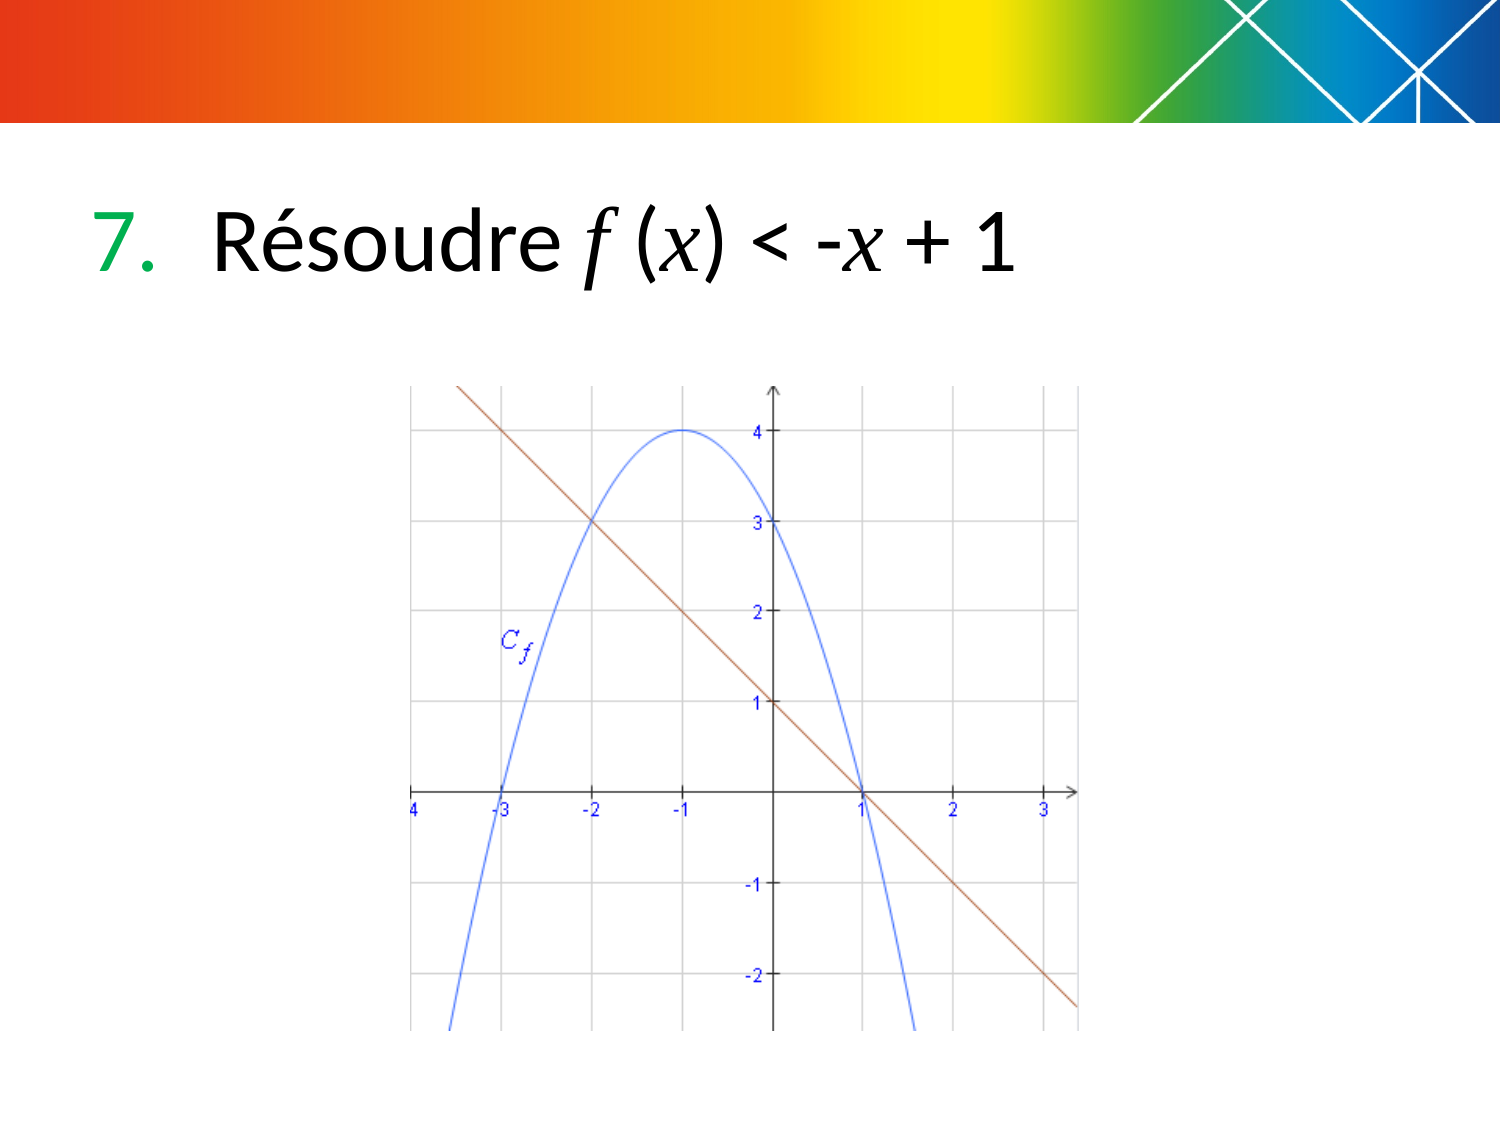

# Résoudre f (x) < -x + 1